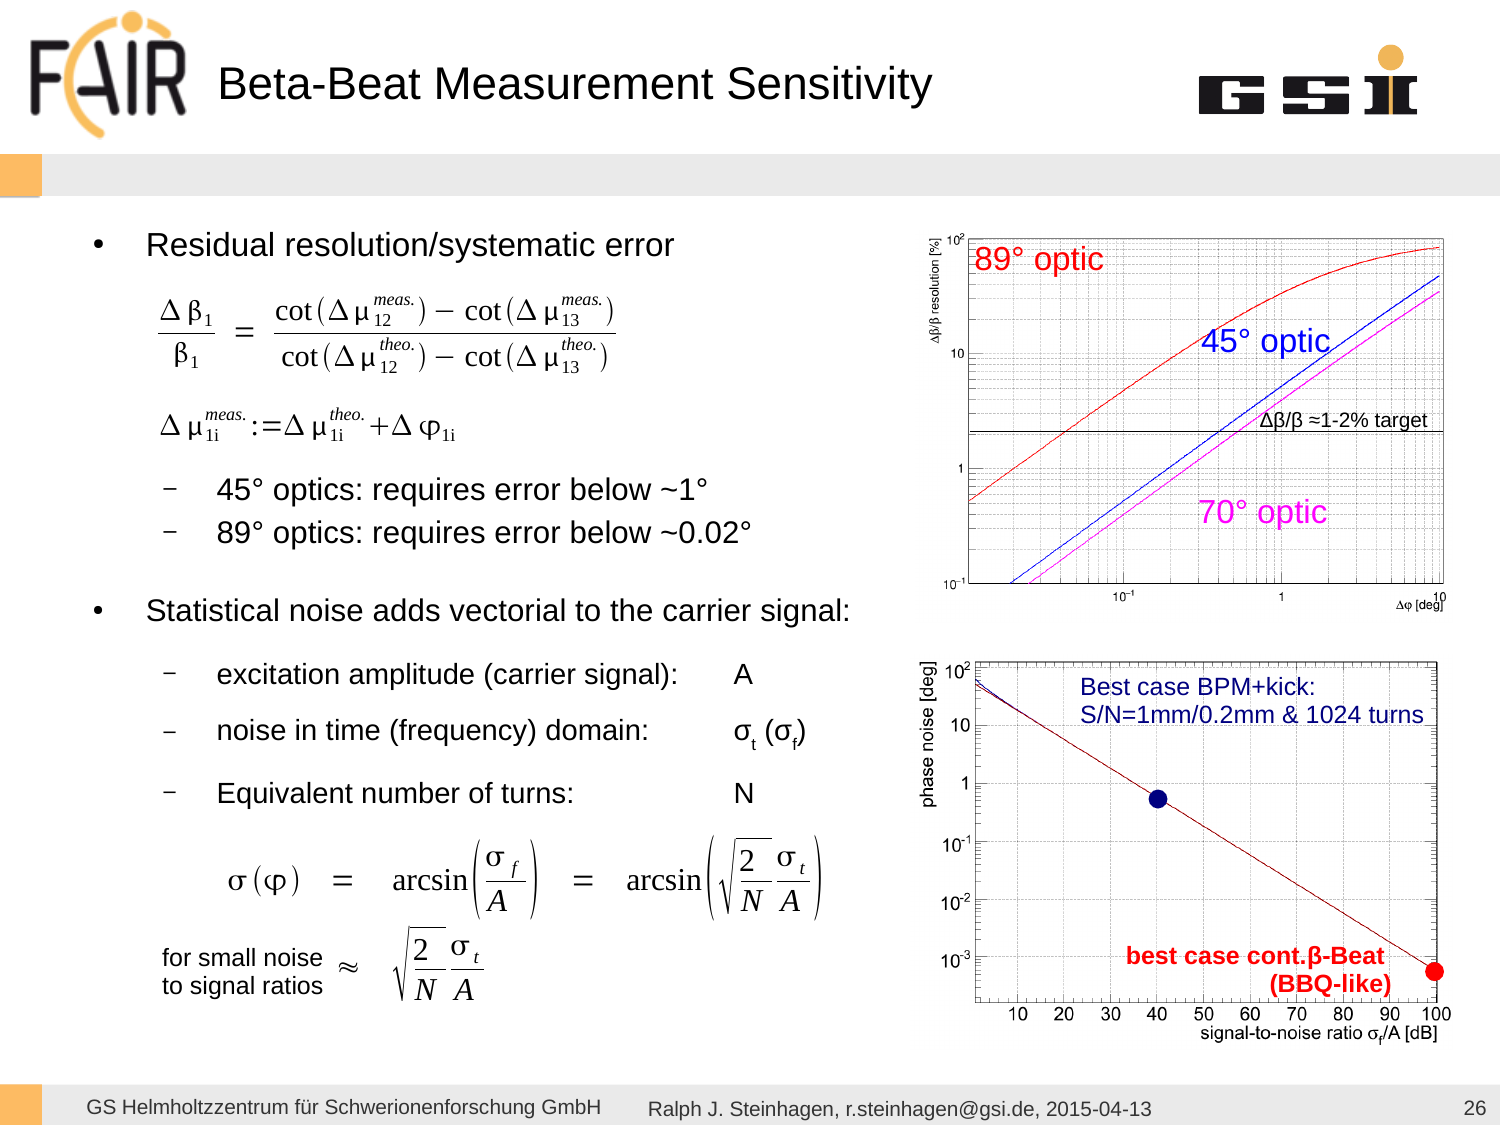

# Beta-Beat Measurement Sensitivity
Residual resolution/systematic error
45° optics: requires error below ~1°
89° optics: requires error below ~0.02°
Statistical noise adds vectorial to the carrier signal:
excitation amplitude (carrier signal): 	A
noise in time (frequency) domain: 	σt (σf)
Equivalent number of turns:	 	N
89° optic
45° optic
Δβ/β ≈1-2% target
70° optic
Best case BPM+kick:
S/N=1mm/0.2mm & 1024 turns
best case cont.β-Beat
(BBQ-like)
for small noise
to signal ratios